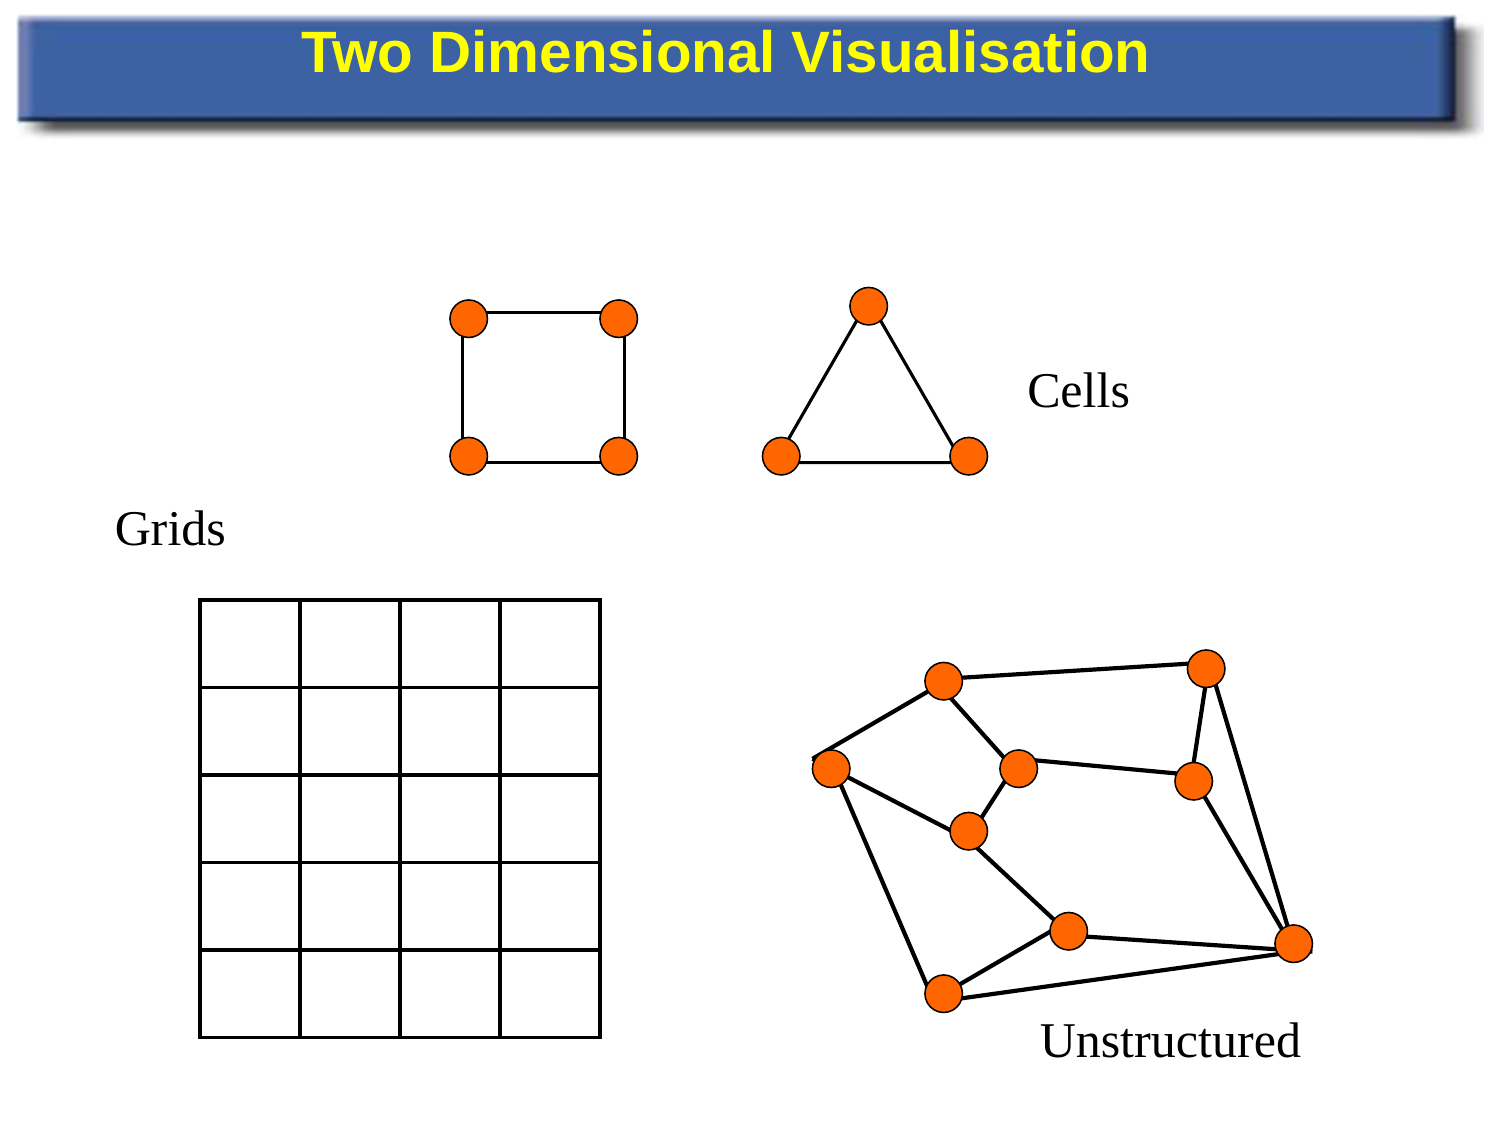

# Two Dimensional Visualisation
Cells
Grids
Unstructured